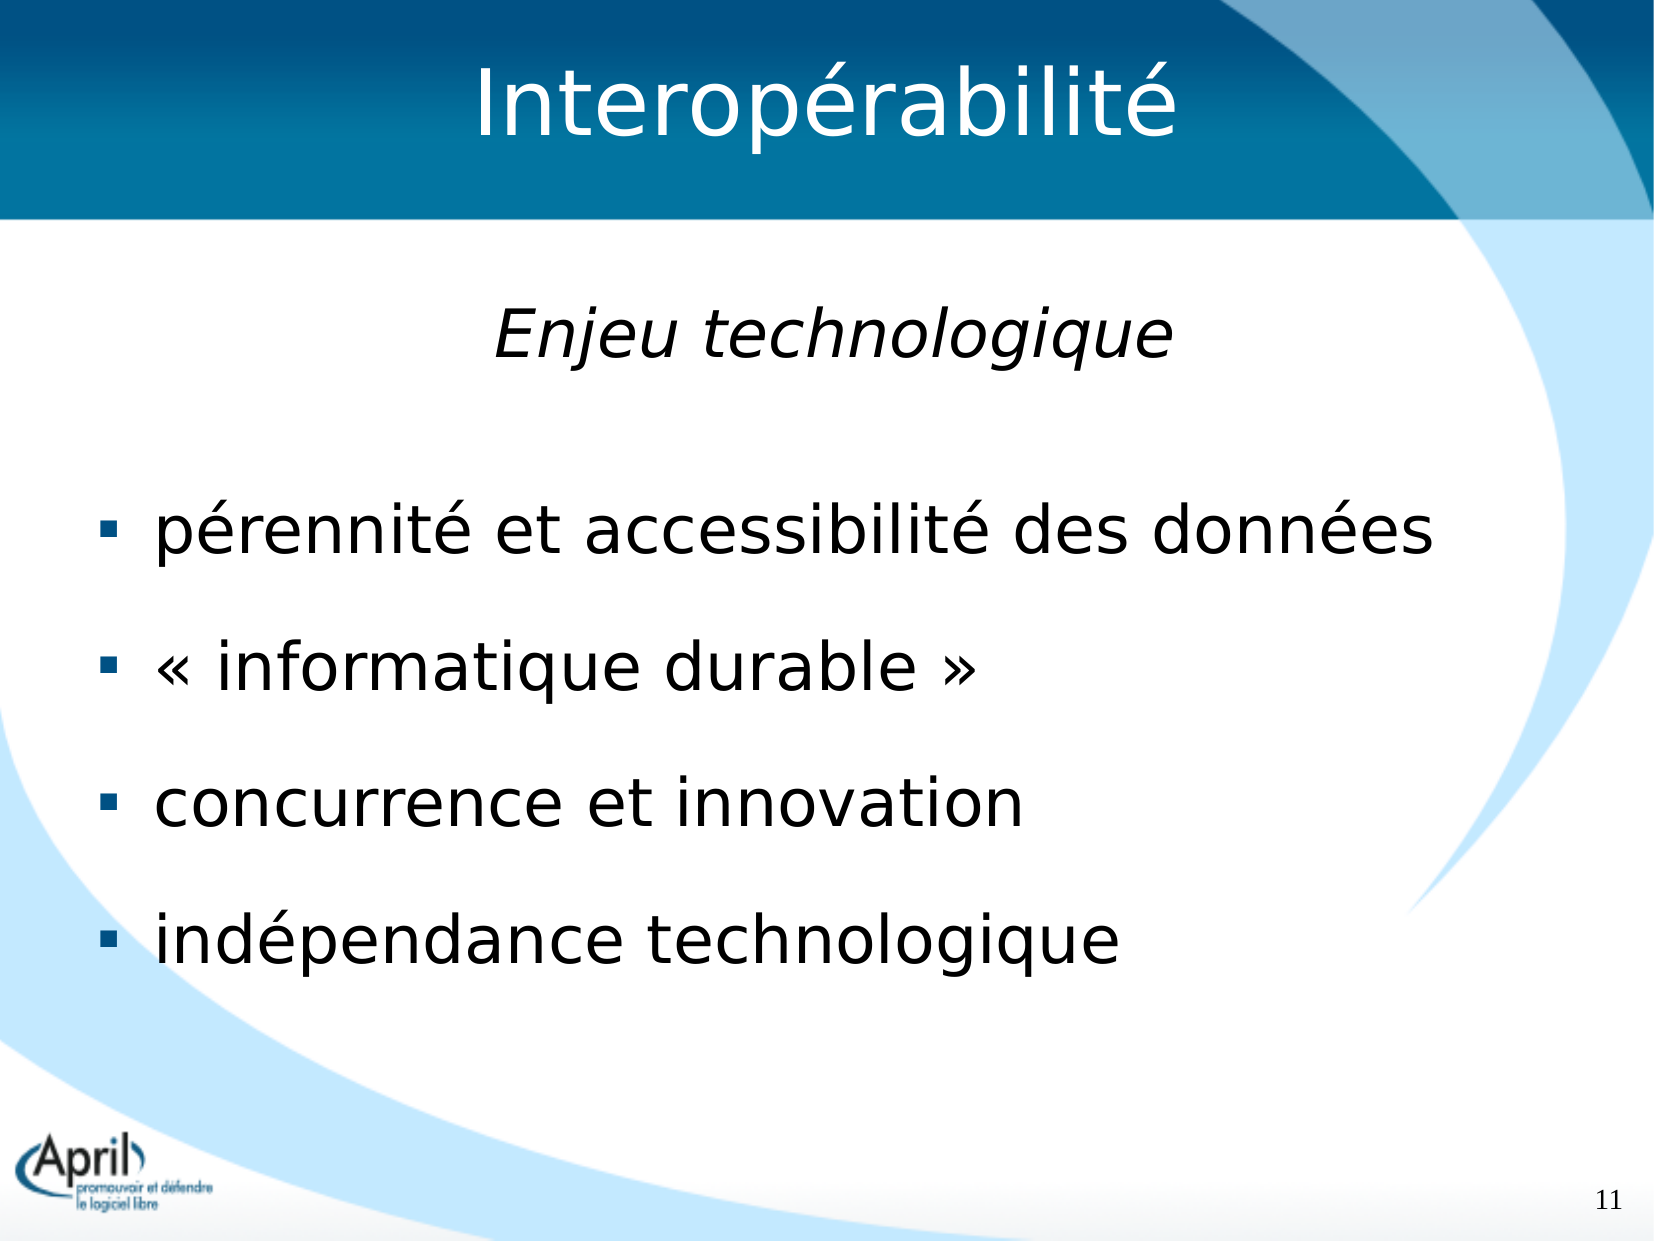

# Interopérabilité
Enjeu technologique
pérennité et accessibilité des données
« informatique durable »
concurrence et innovation
indépendance technologique
11